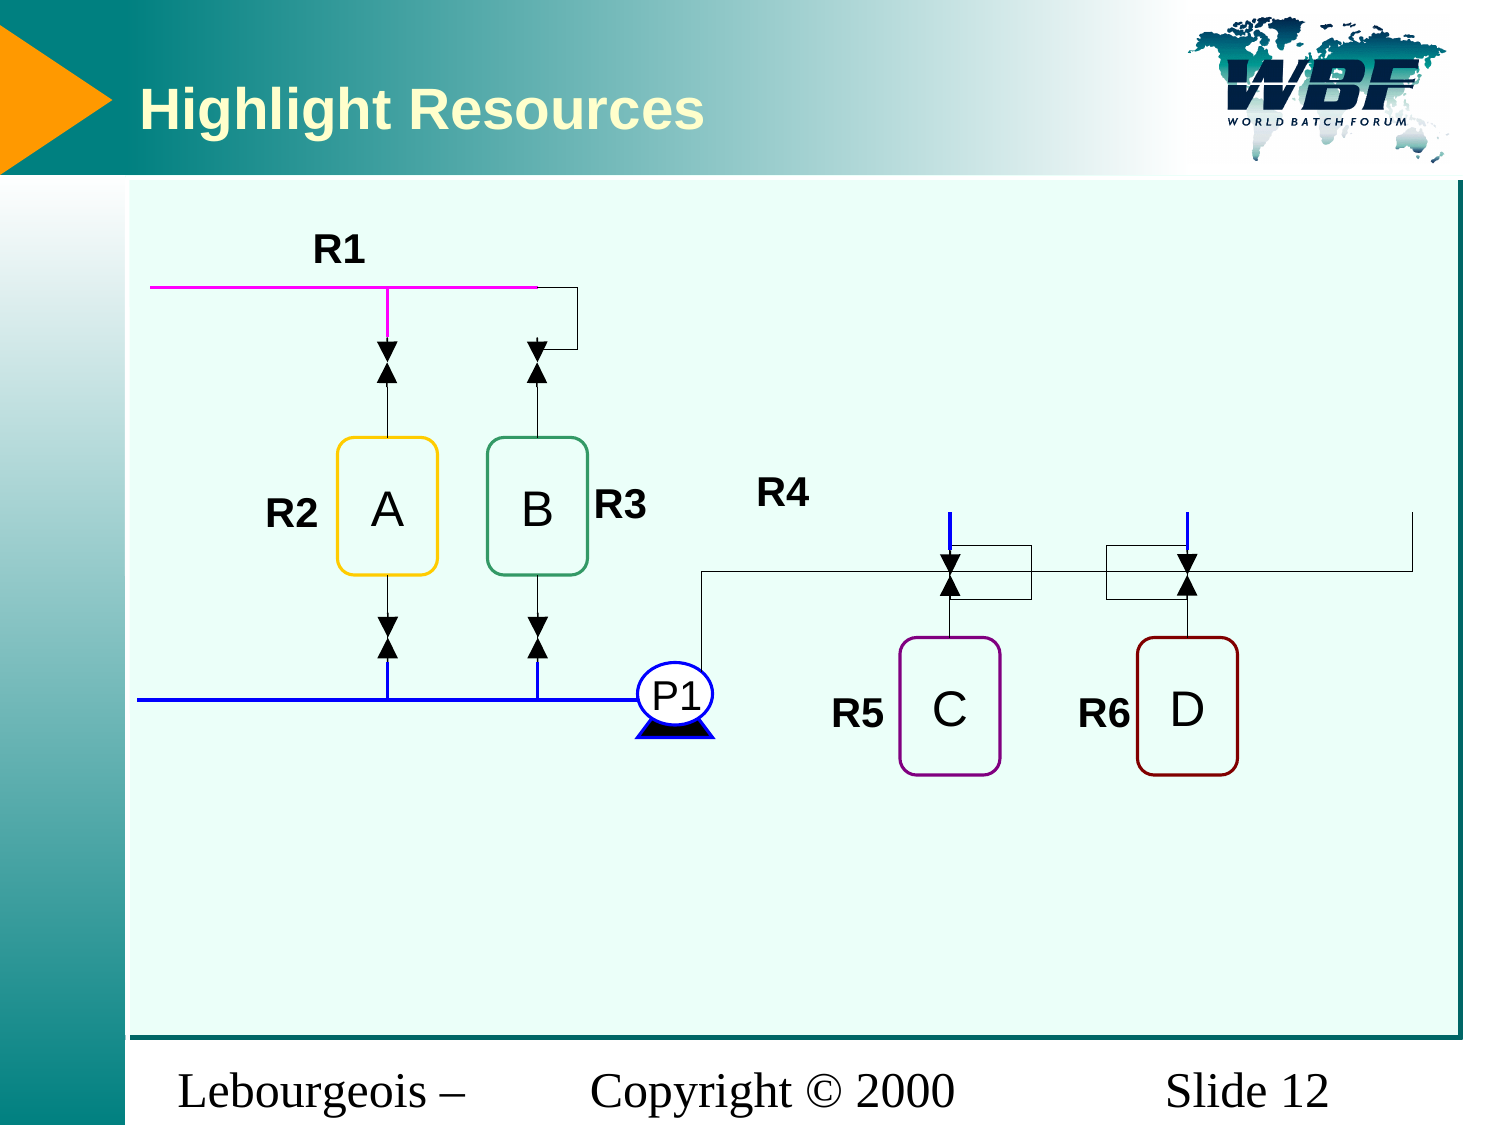

# Highlight Resources
R1
A
B
R4
R3
R2
P1
C
D
R5
R6
12